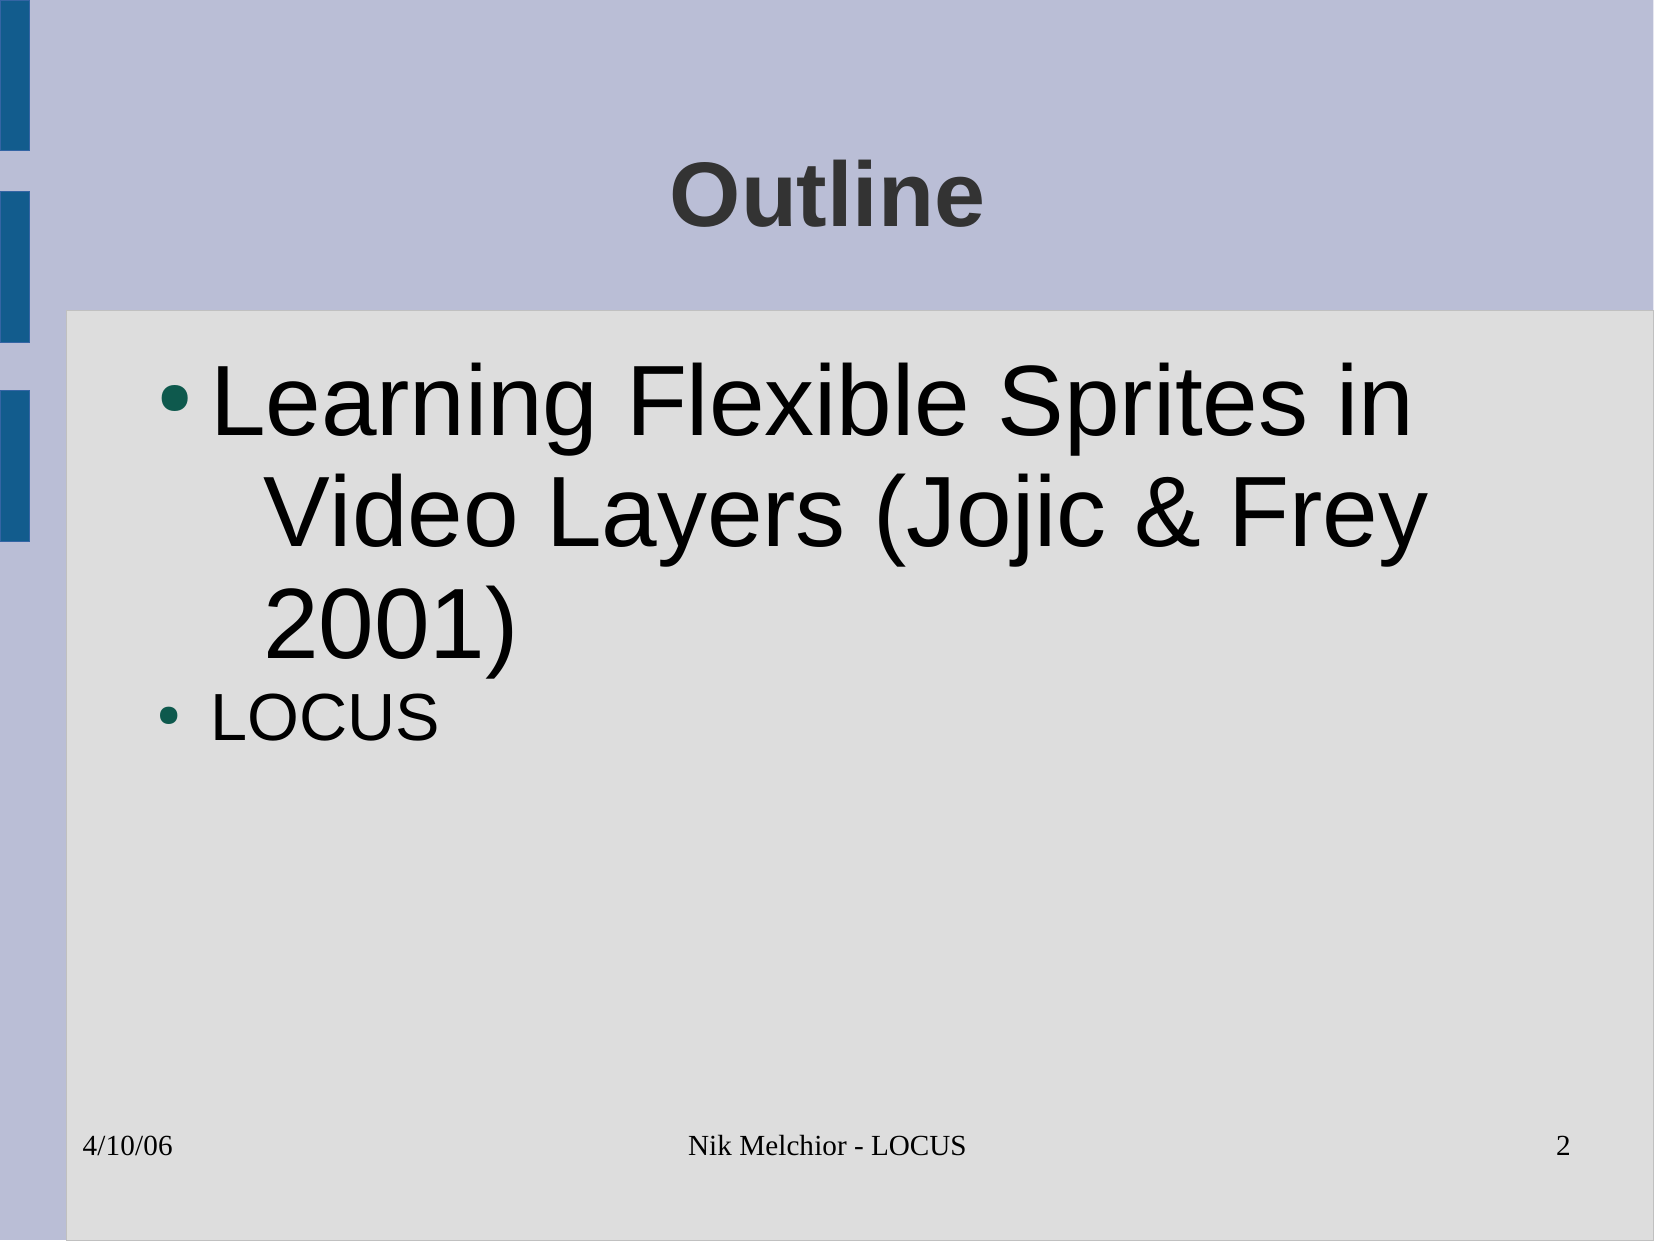

# Outline
Learning Flexible Sprites in Video Layers (Jojic & Frey 2001)
LOCUS
4/10/06
Nik Melchior - LOCUS
2